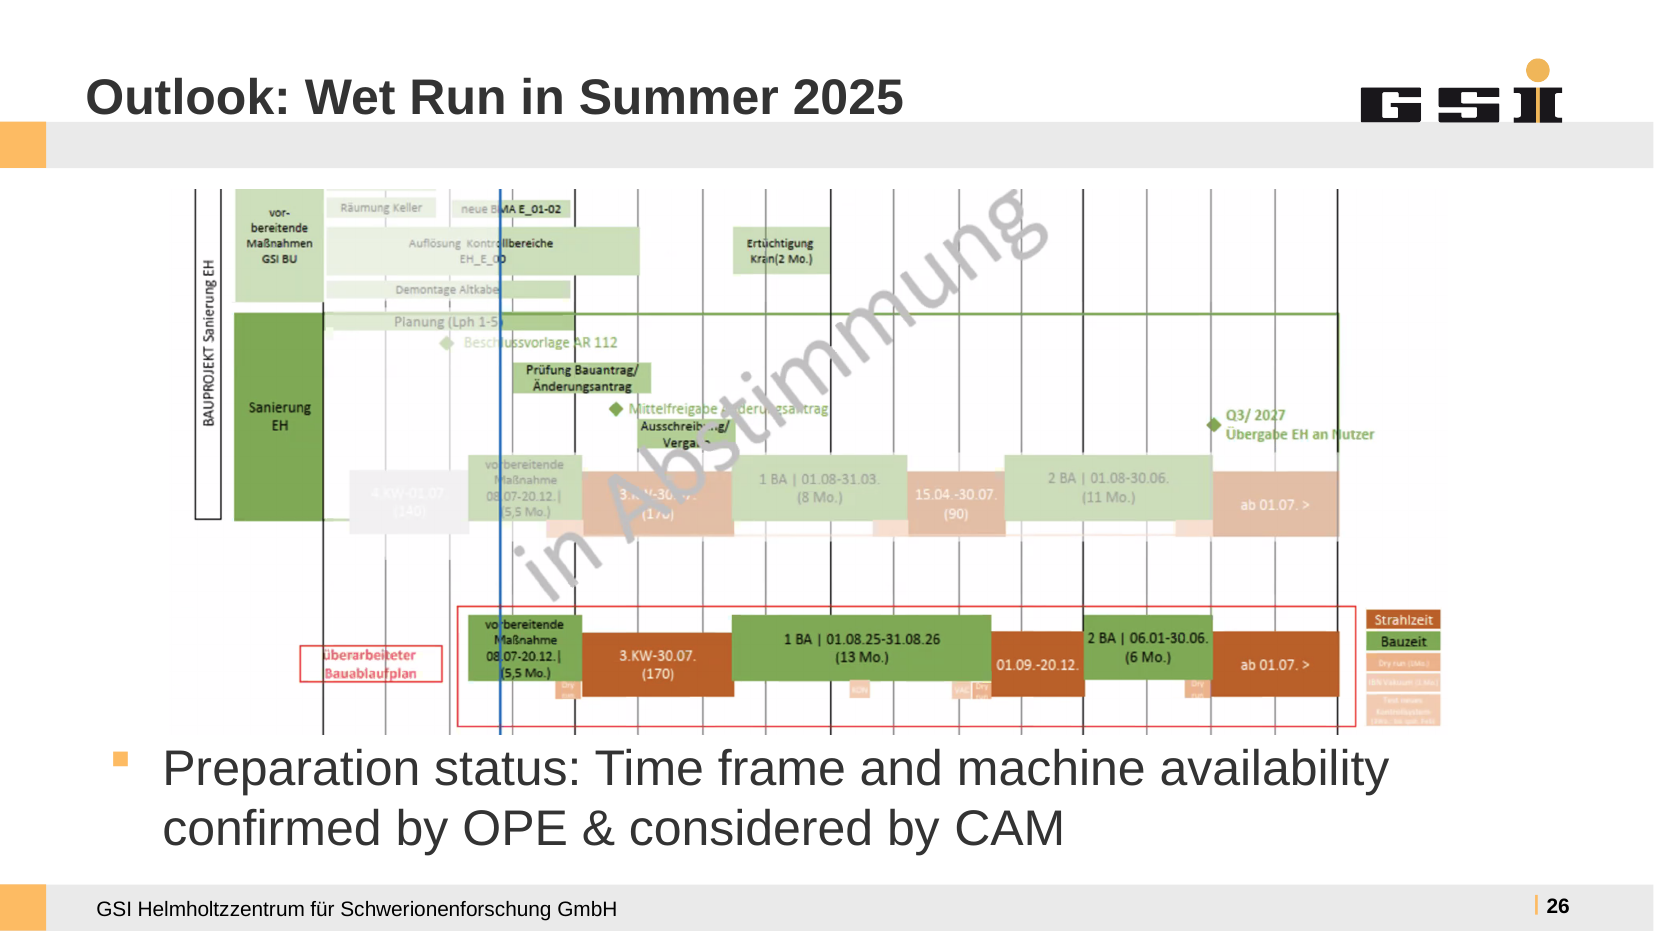

# Outlook: Wet Run in Summer 2025
Preparation status: Time frame and machine availability confirmed by OPE & considered by CAM